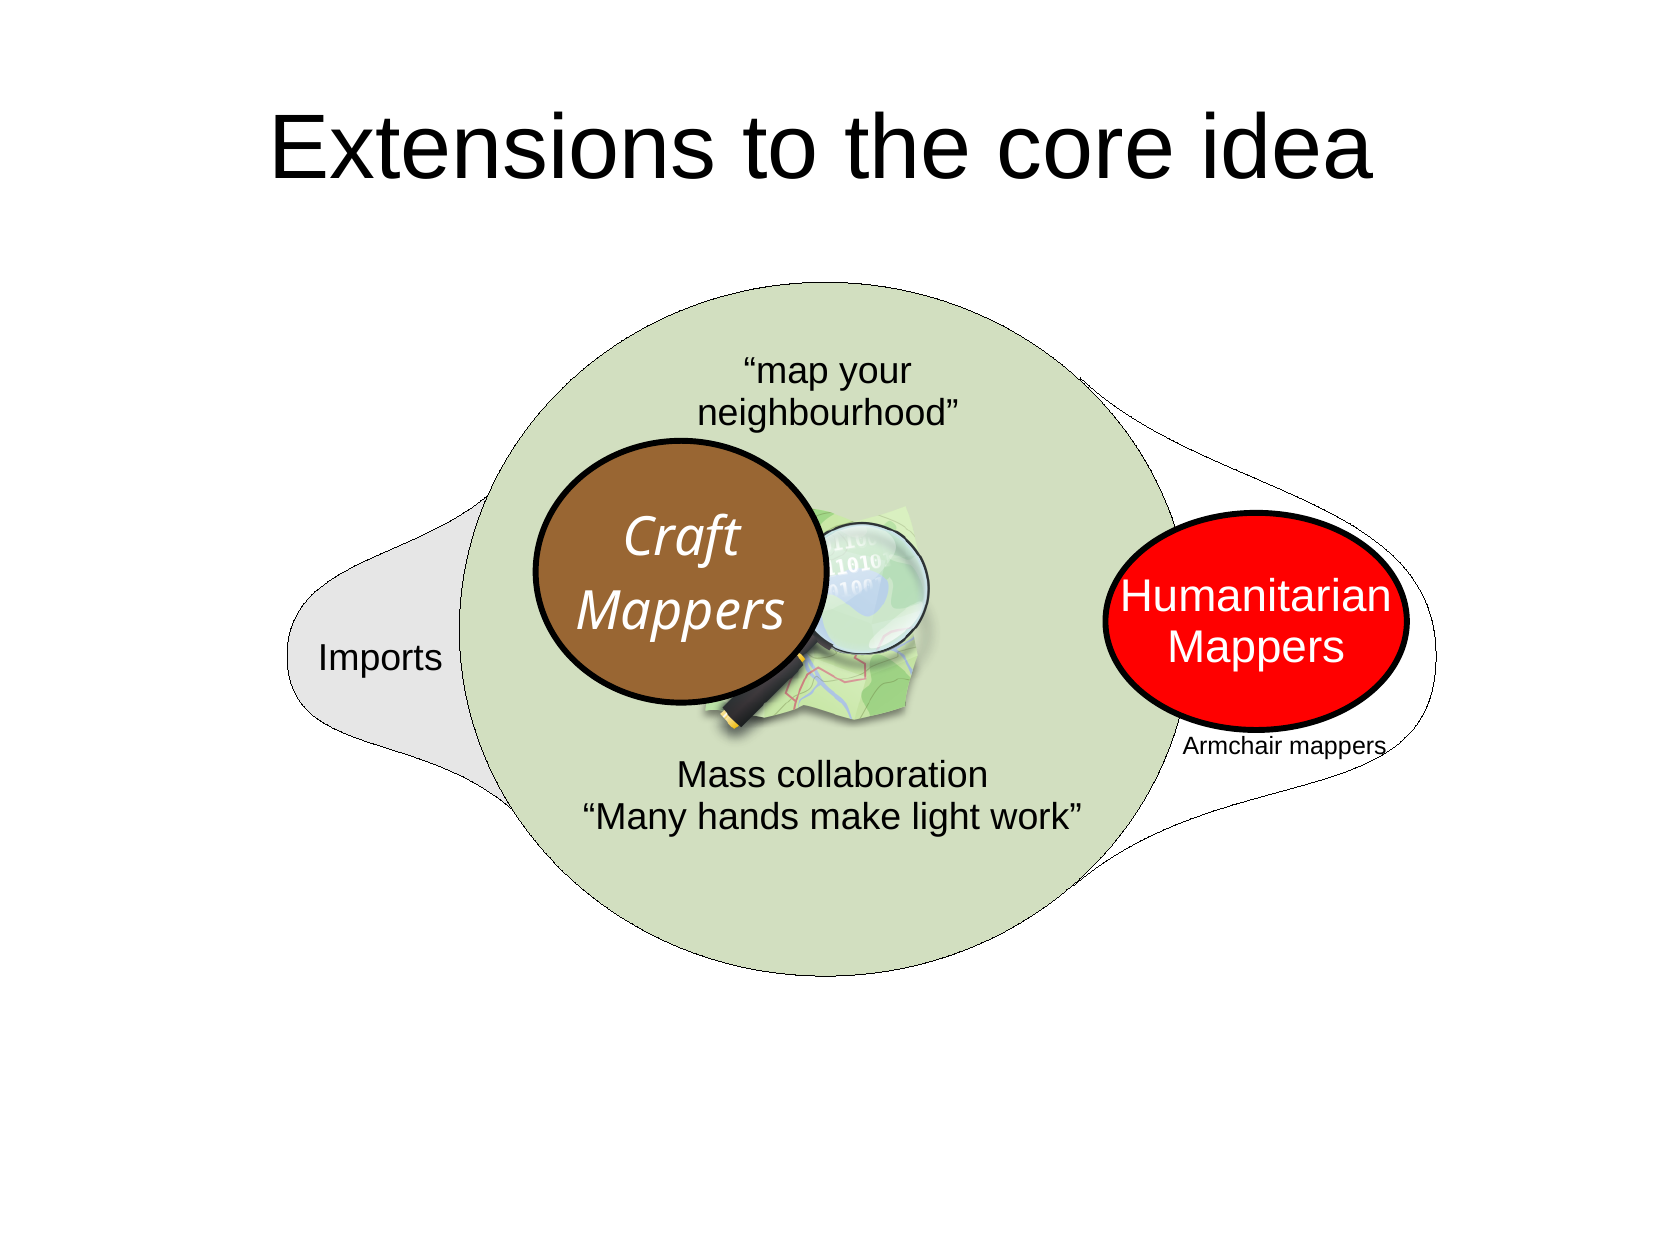

# Extensions to the core idea
“map your neighbourhood”
Craft
Mappers
Humanitarian
Mappers
Imports
Armchair mappers
Mass collaboration
“Many hands make light work”